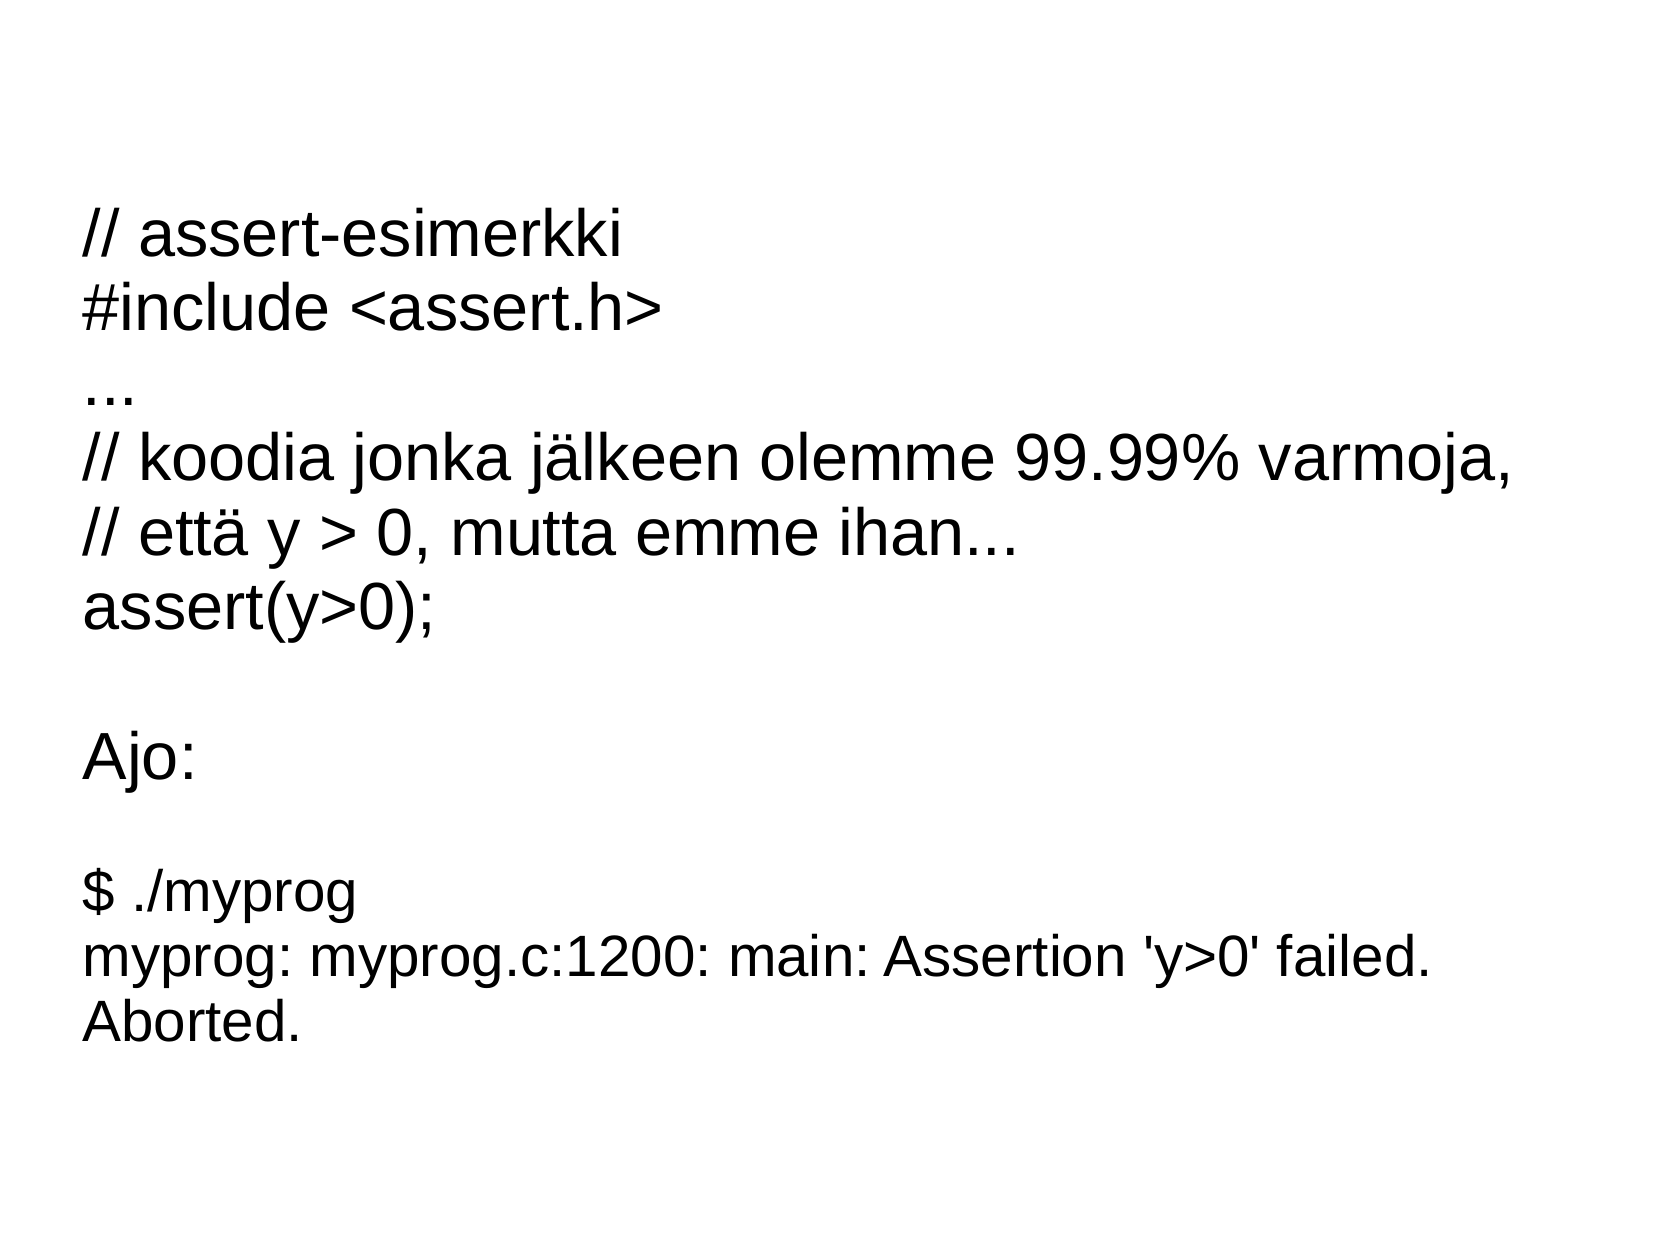

// assert-esimerkki
#include <assert.h>
...
// koodia jonka jälkeen olemme 99.99% varmoja,
// että y > 0, mutta emme ihan...
assert(y>0);
Ajo:
$ ./myprog
myprog: myprog.c:1200: main: Assertion 'y>0' failed.
Aborted.